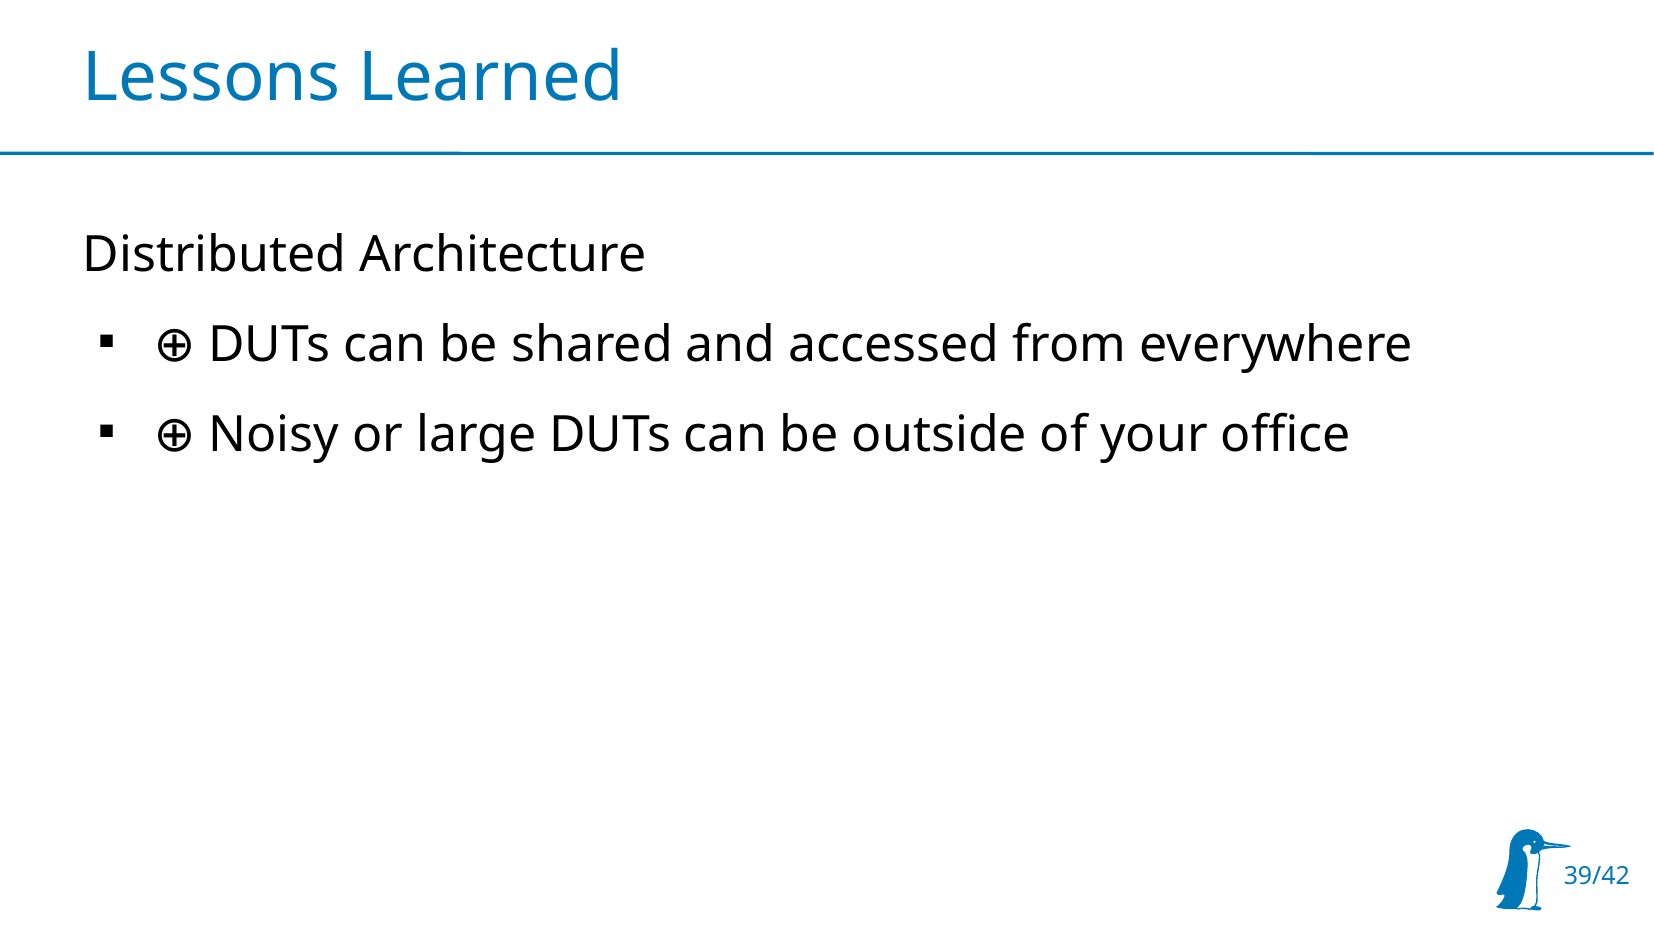

# Lessons Learned
Distributed Architecture
⊕ DUTs can be shared and accessed from everywhere
⊕ Noisy or large DUTs can be outside of your office
39